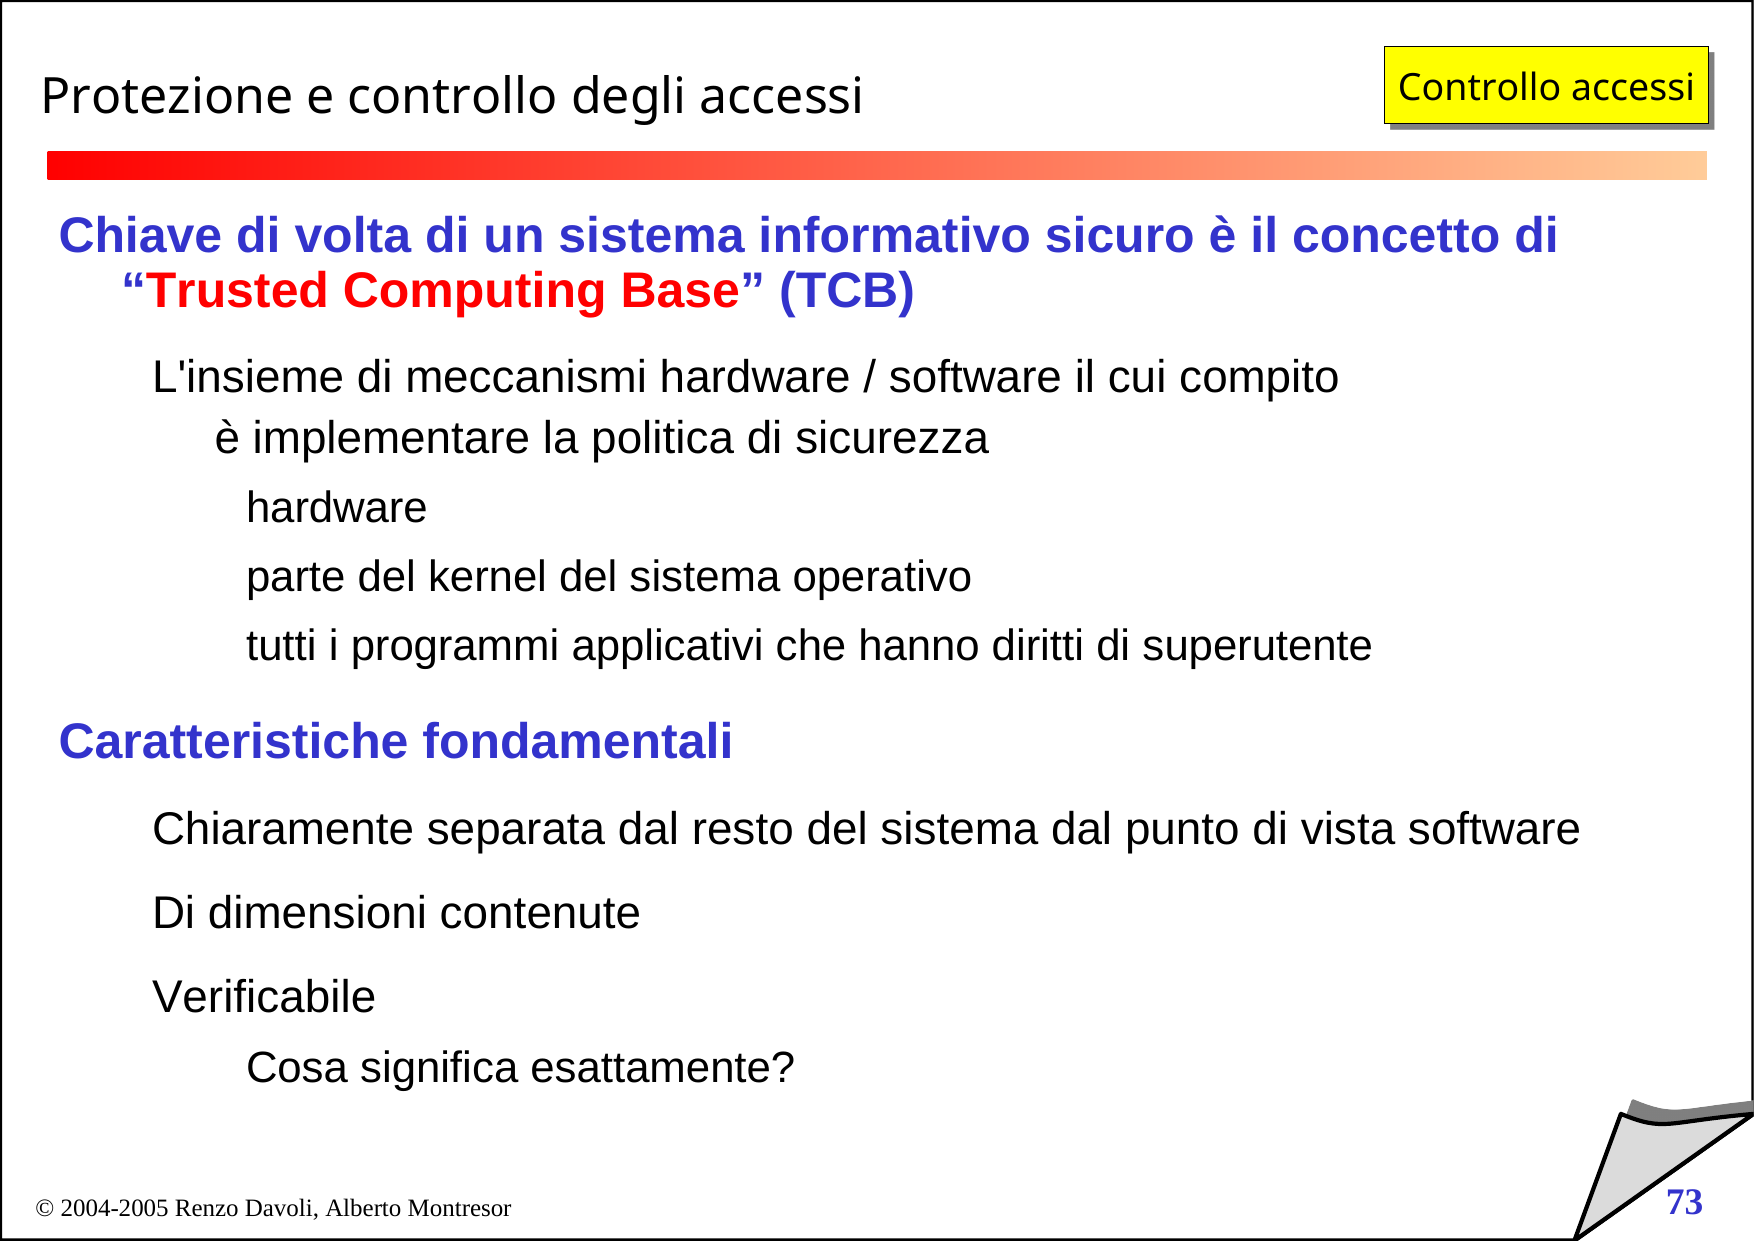

Controllo accessi
# Protezione e controllo degli accessi
Chiave di volta di un sistema informativo sicuro è il concetto di “Trusted Computing Base” (TCB)
L'insieme di meccanismi hardware / software il cui compito
è implementare la politica di sicurezza
hardware
parte del kernel del sistema operativo
tutti i programmi applicativi che hanno diritti di superutente
Caratteristiche fondamentali
Chiaramente separata dal resto del sistema dal punto di vista software
Di dimensioni contenute
Verificabile
Cosa significa esattamente?